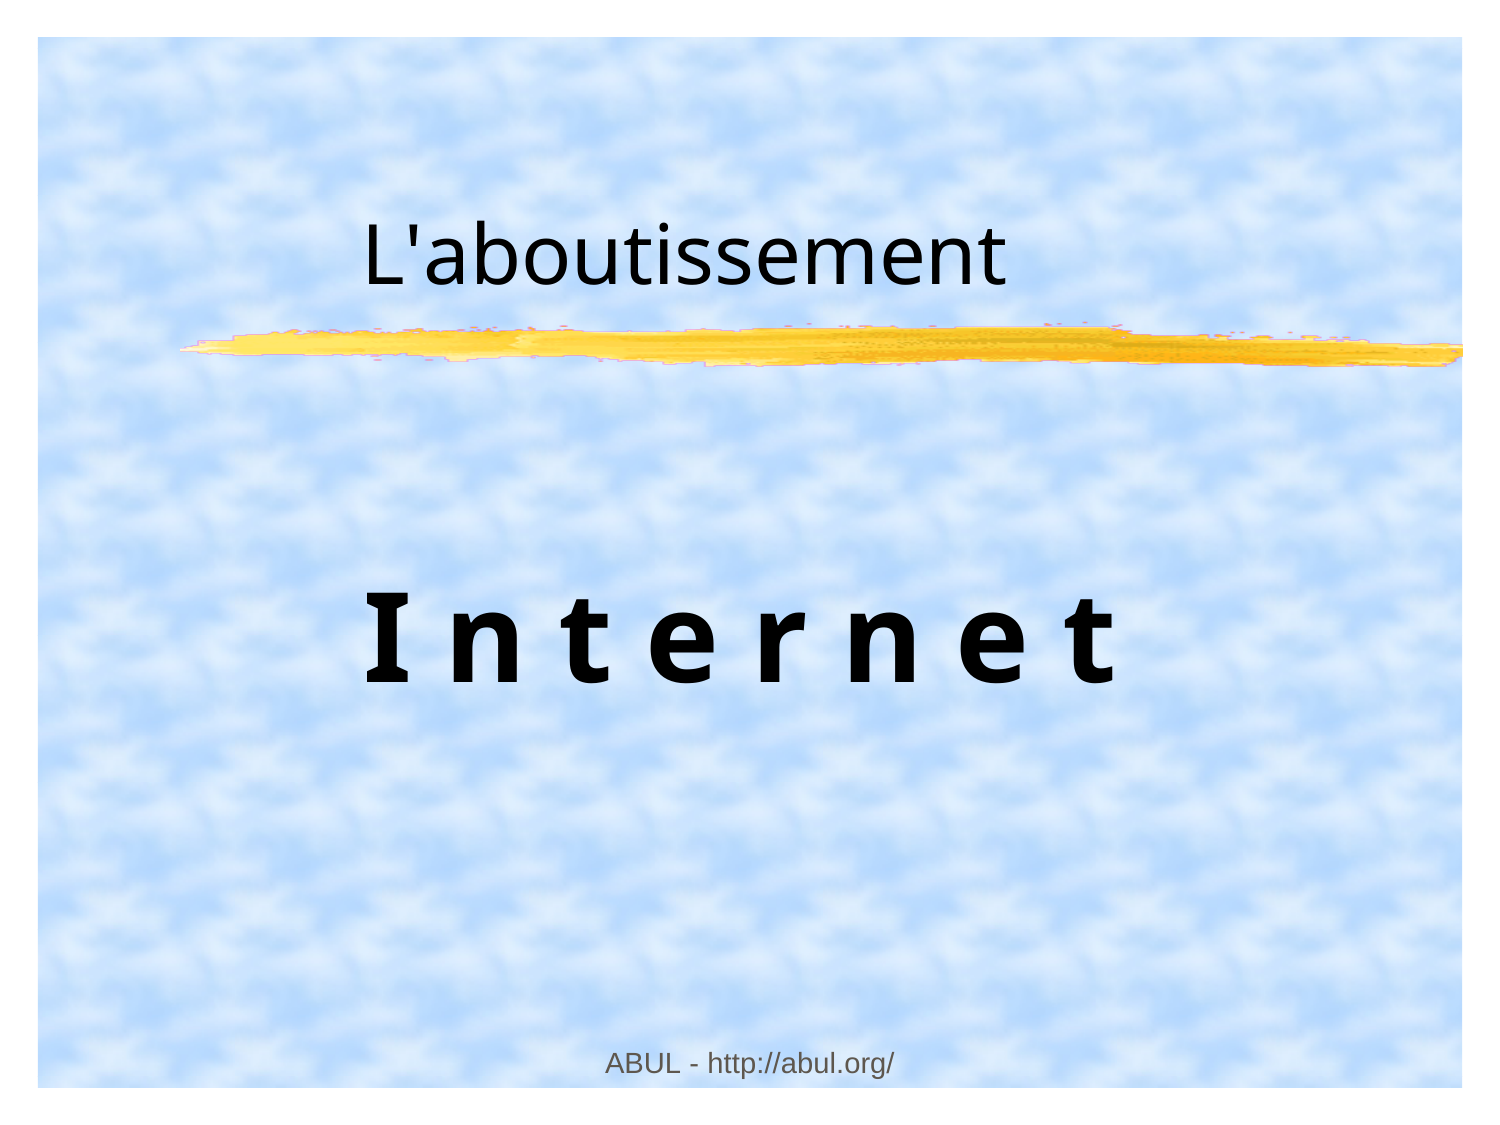

L'aboutissement
# I n t e r n e t